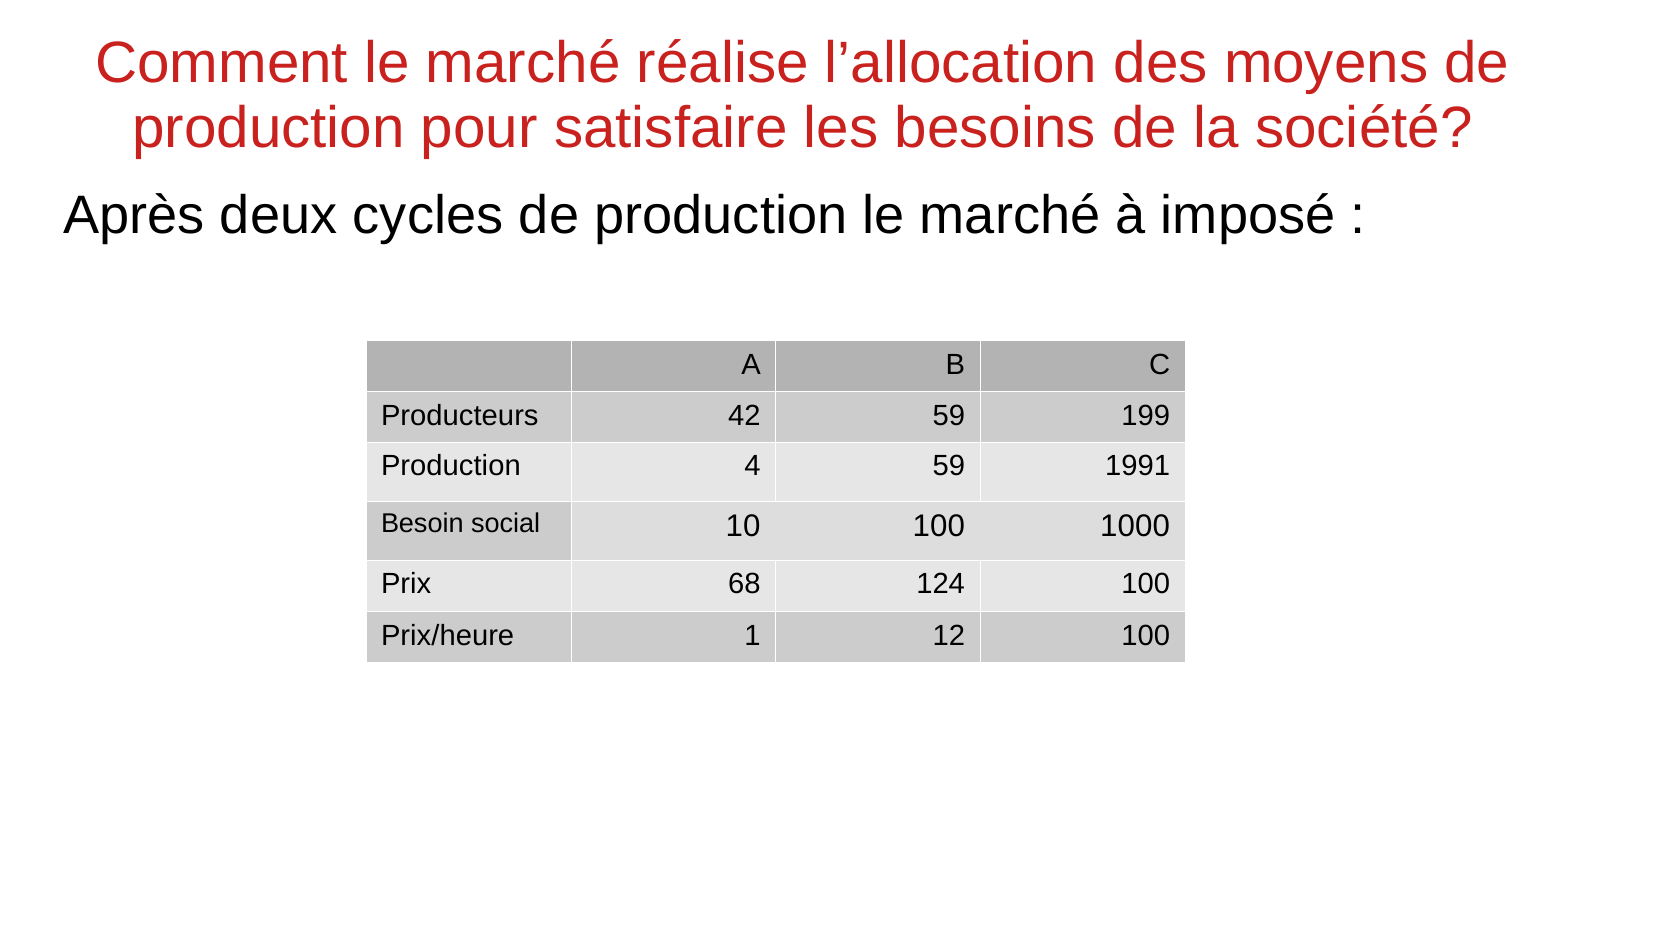

# Comment le marché réalise l’allocation des moyens de production pour satisfaire les besoins de la société?
Après deux cycles de production le marché à imposé :
| | A | B | C |
| --- | --- | --- | --- |
| Producteurs | 42 | 59 | 199 |
| Production | 4 | 59 | 1991 |
| Besoin social | 10 | 100 | 1000 |
| Prix | 68 | 124 | 100 |
| Prix/heure | 1 | 12 | 100 |